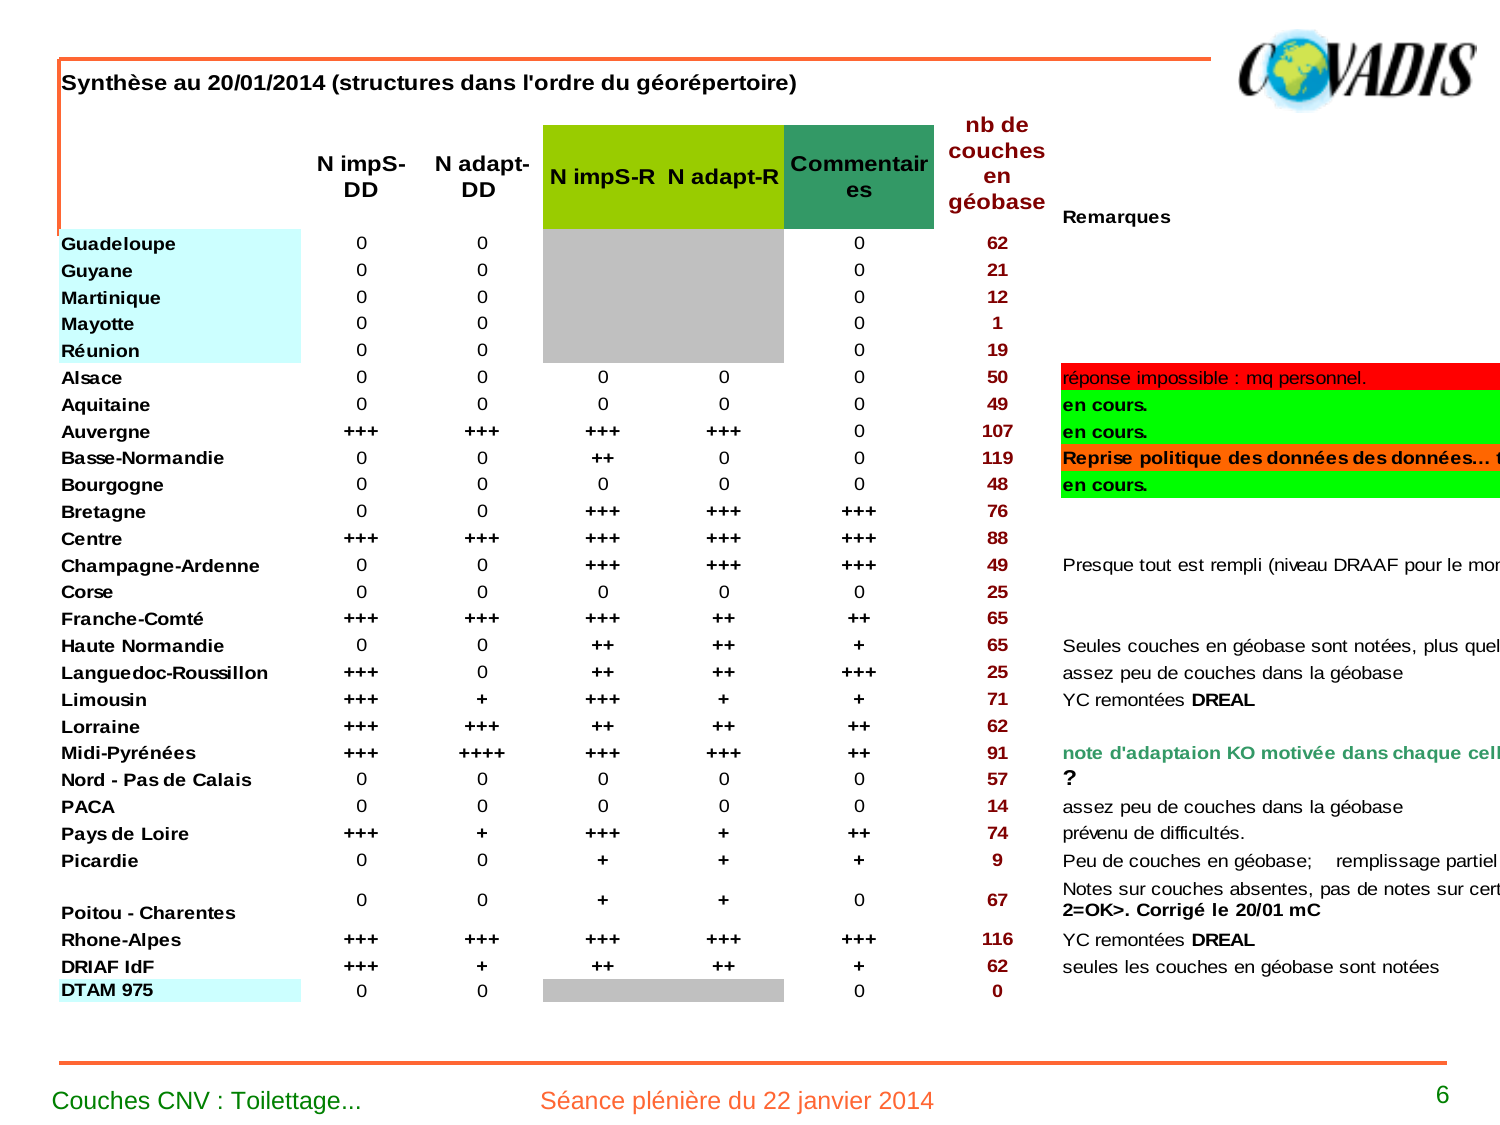

6
 Couches CNV : Toilettage...
Séance plénière du 22 janvier 2014